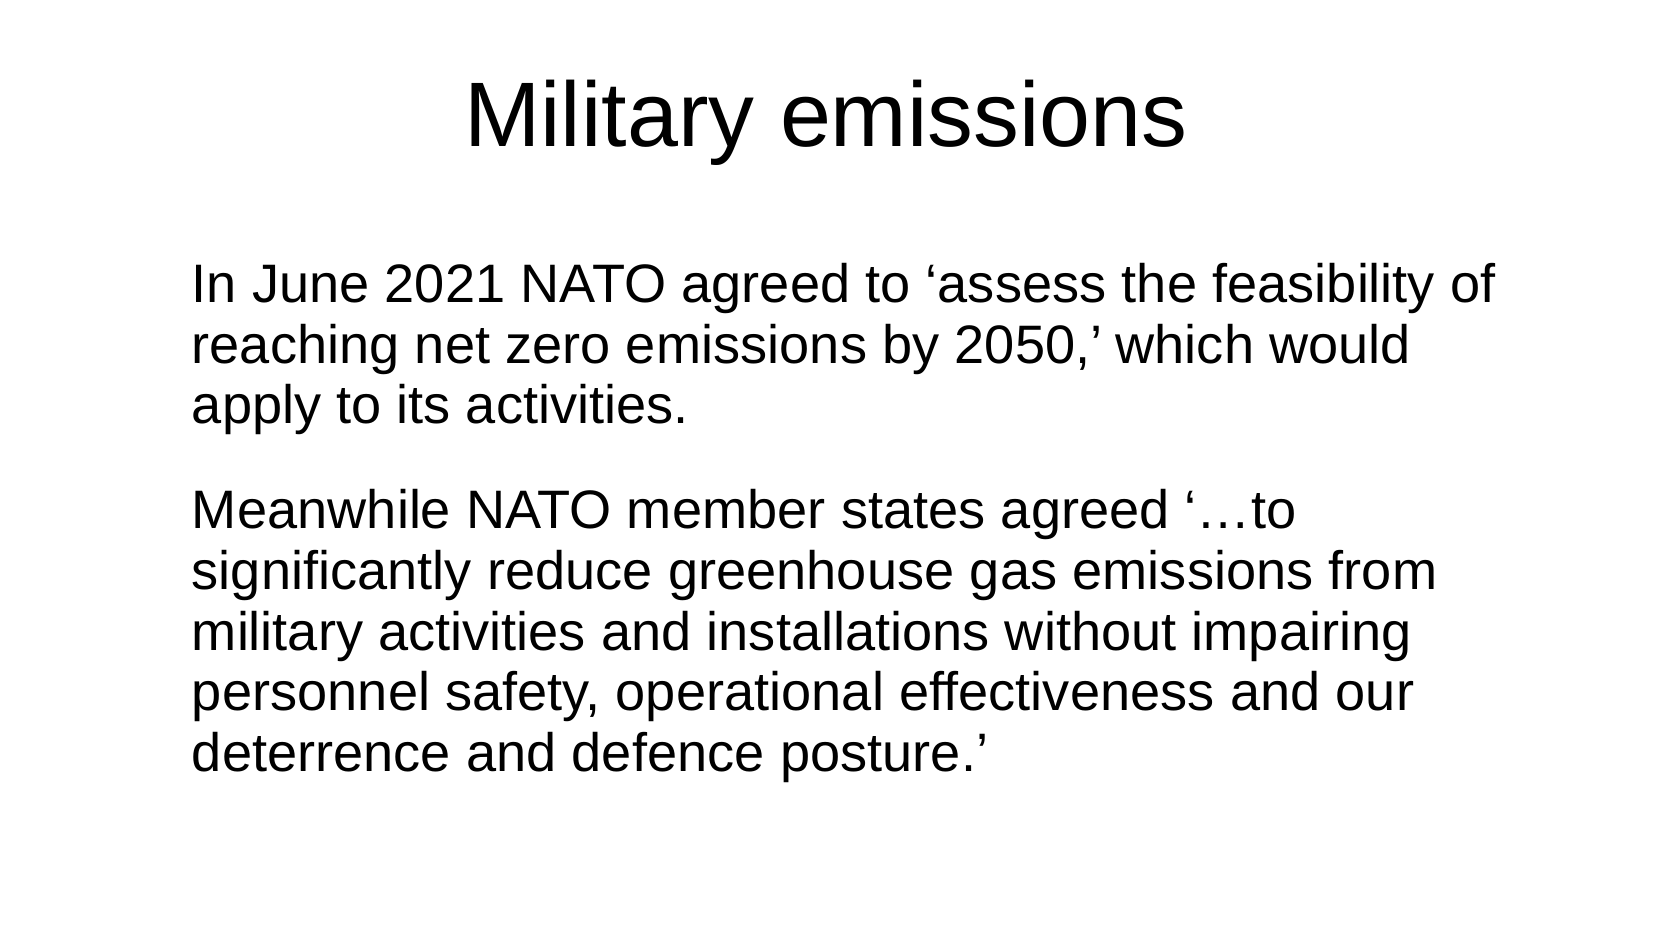

# Military emissions
In June 2021 NATO agreed to ‘assess the feasibility of reaching net zero emissions by 2050,’ which would apply to its activities.
Meanwhile NATO member states agreed ‘…to significantly reduce greenhouse gas emissions from military activities and installations without impairing personnel safety, operational effectiveness and our deterrence and defence posture.’